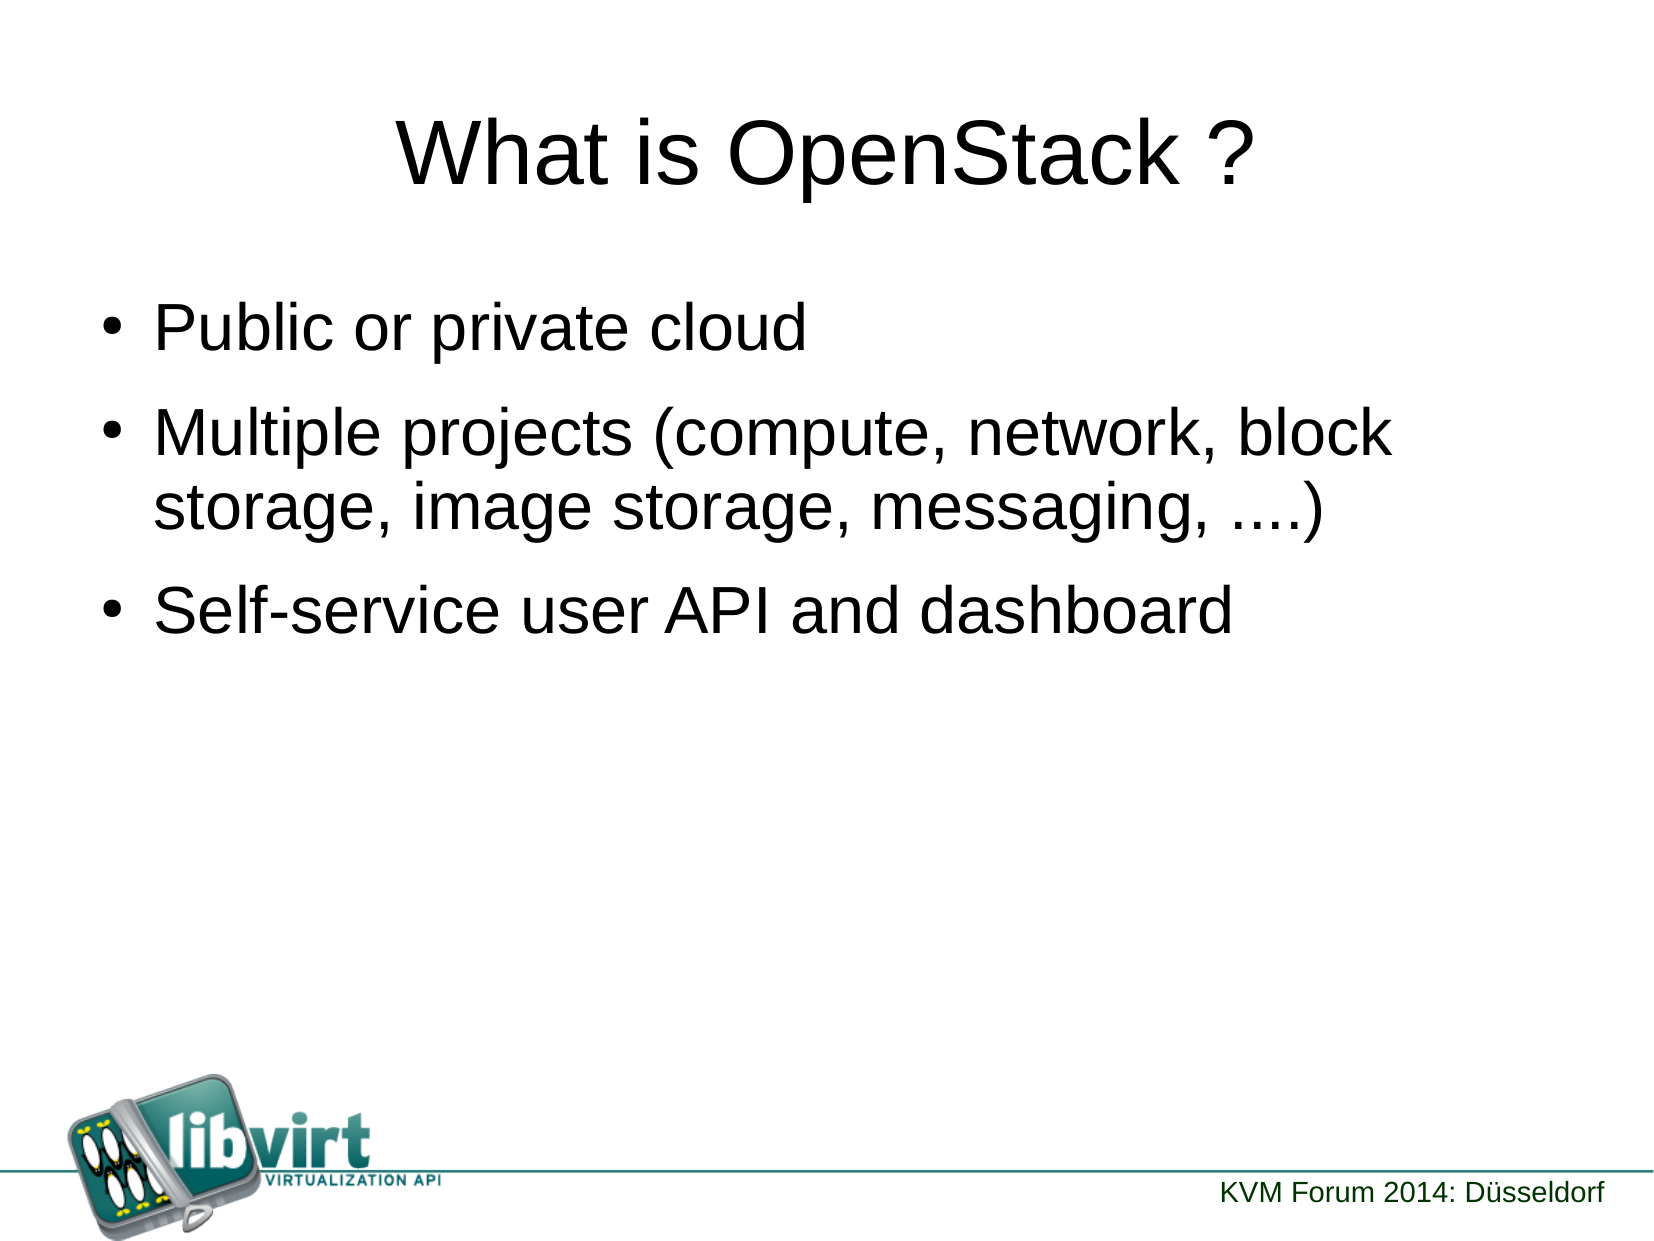

# What is OpenStack ?
Public or private cloud
Multiple projects (compute, network, block storage, image storage, messaging, ....)
Self-service user API and dashboard